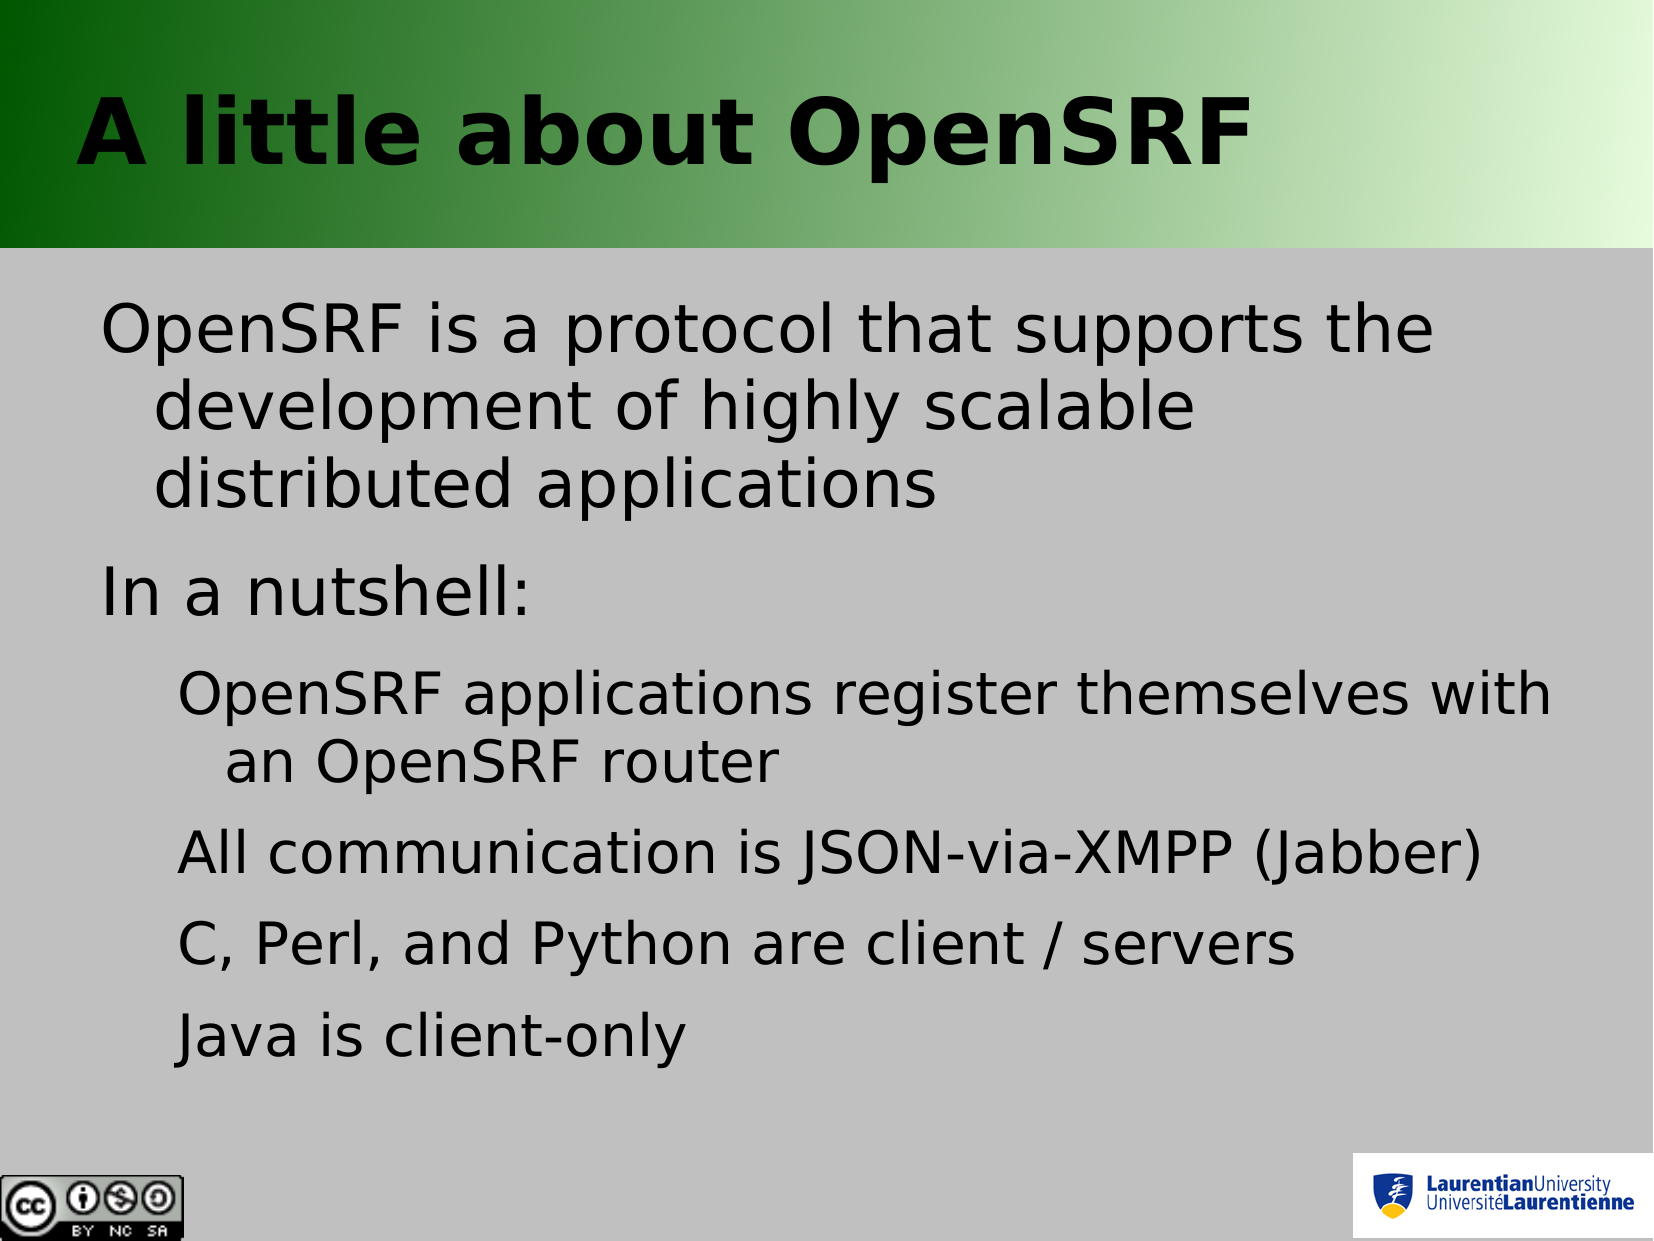

# A little about OpenSRF
OpenSRF is a protocol that supports the development of highly scalable distributed applications
In a nutshell:
OpenSRF applications register themselves with an OpenSRF router
All communication is JSON-via-XMPP (Jabber)
C, Perl, and Python are client / servers
Java is client-only